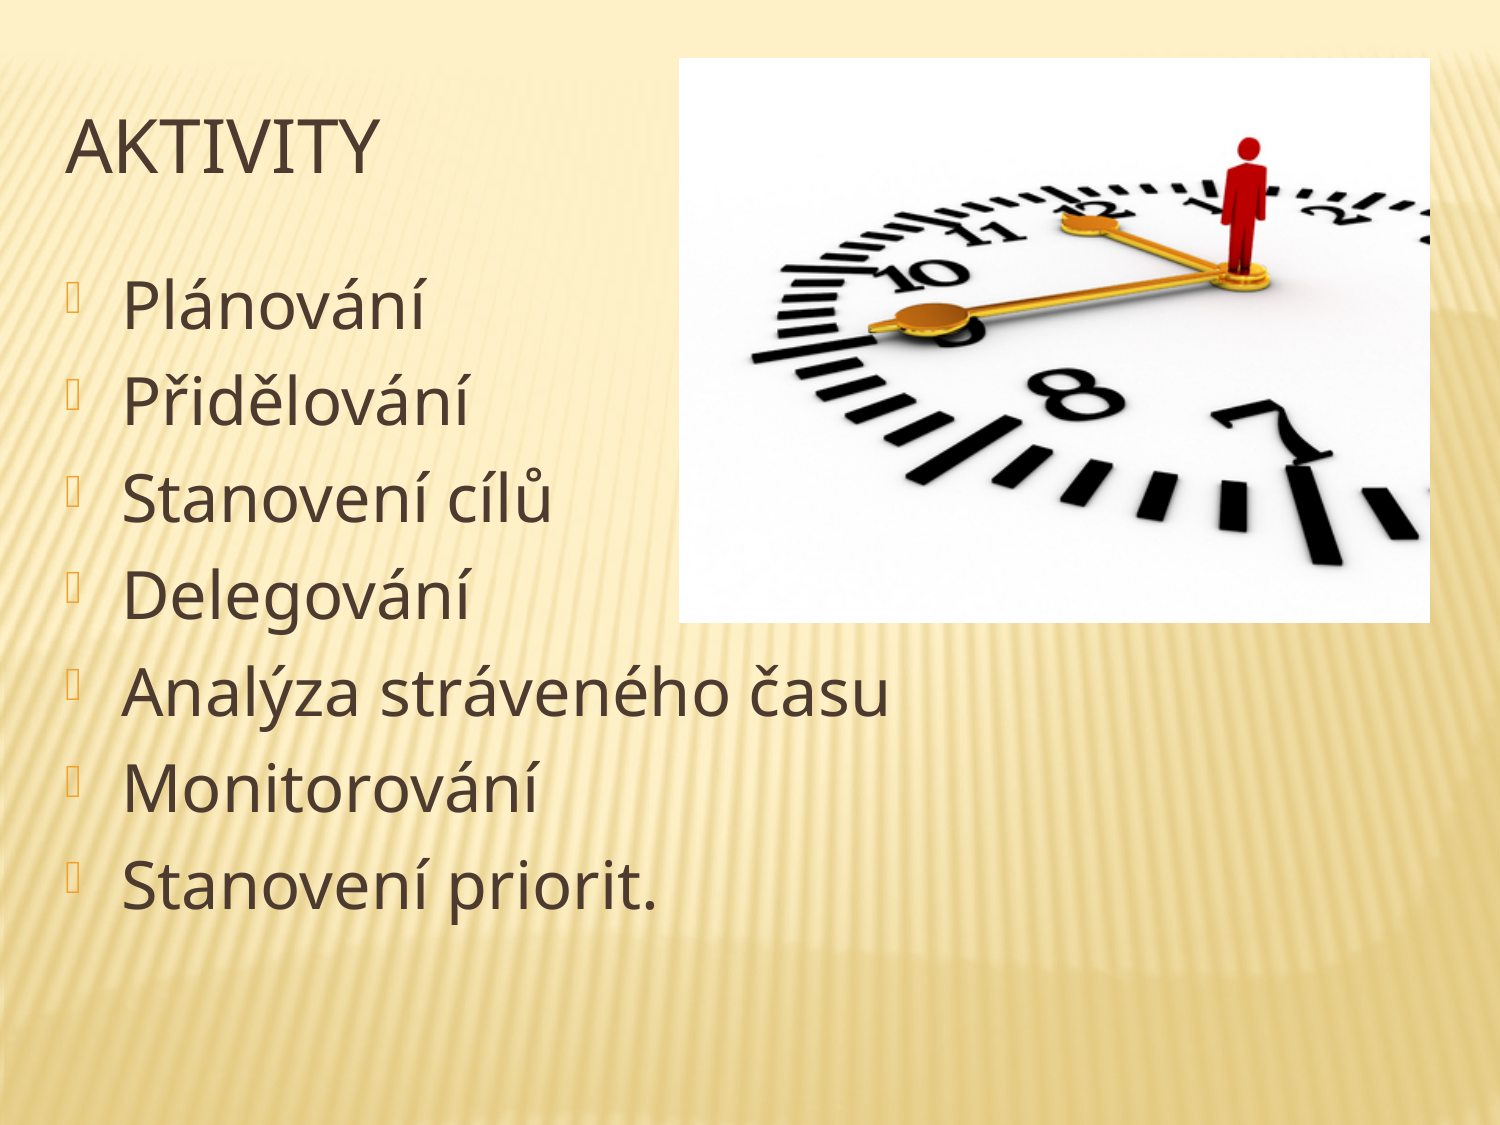

# Aktivity
Plánování
Přidělování
Stanovení cílů
Delegování
Analýza stráveného času
Monitorování
Stanovení priorit.